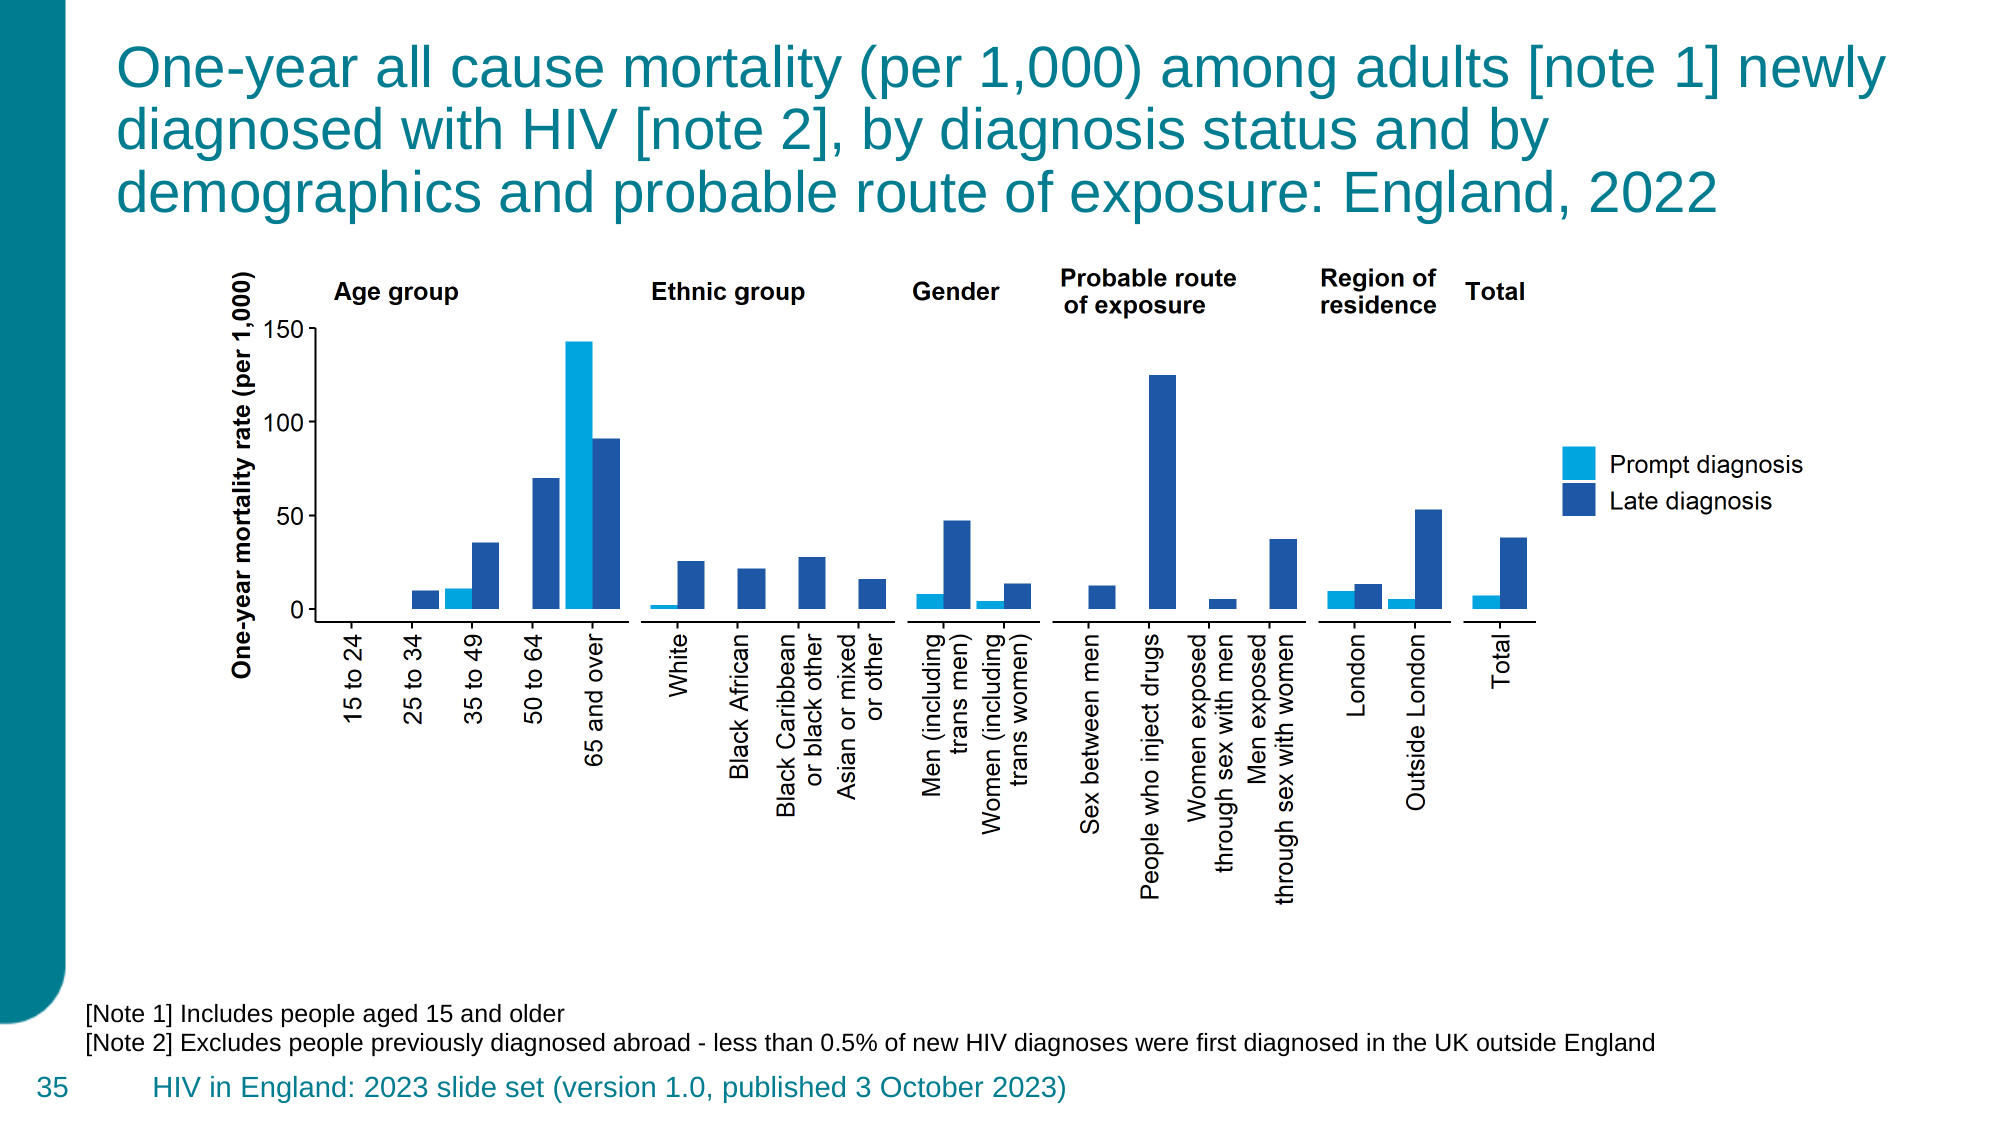

# One-year all cause mortality (per 1,000) among adults [note 1] newly diagnosed with HIV [note 2], by diagnosis status and by demographics and probable route of exposure: England, 2022
[Note 1] Includes people aged 15 and older
[Note 2] Excludes people previously diagnosed abroad - less than 0.5% of new HIV diagnoses were first diagnosed in the UK outside England
32
HIV in England: 2023 slide set (version 1.0, published 3 October 2023)